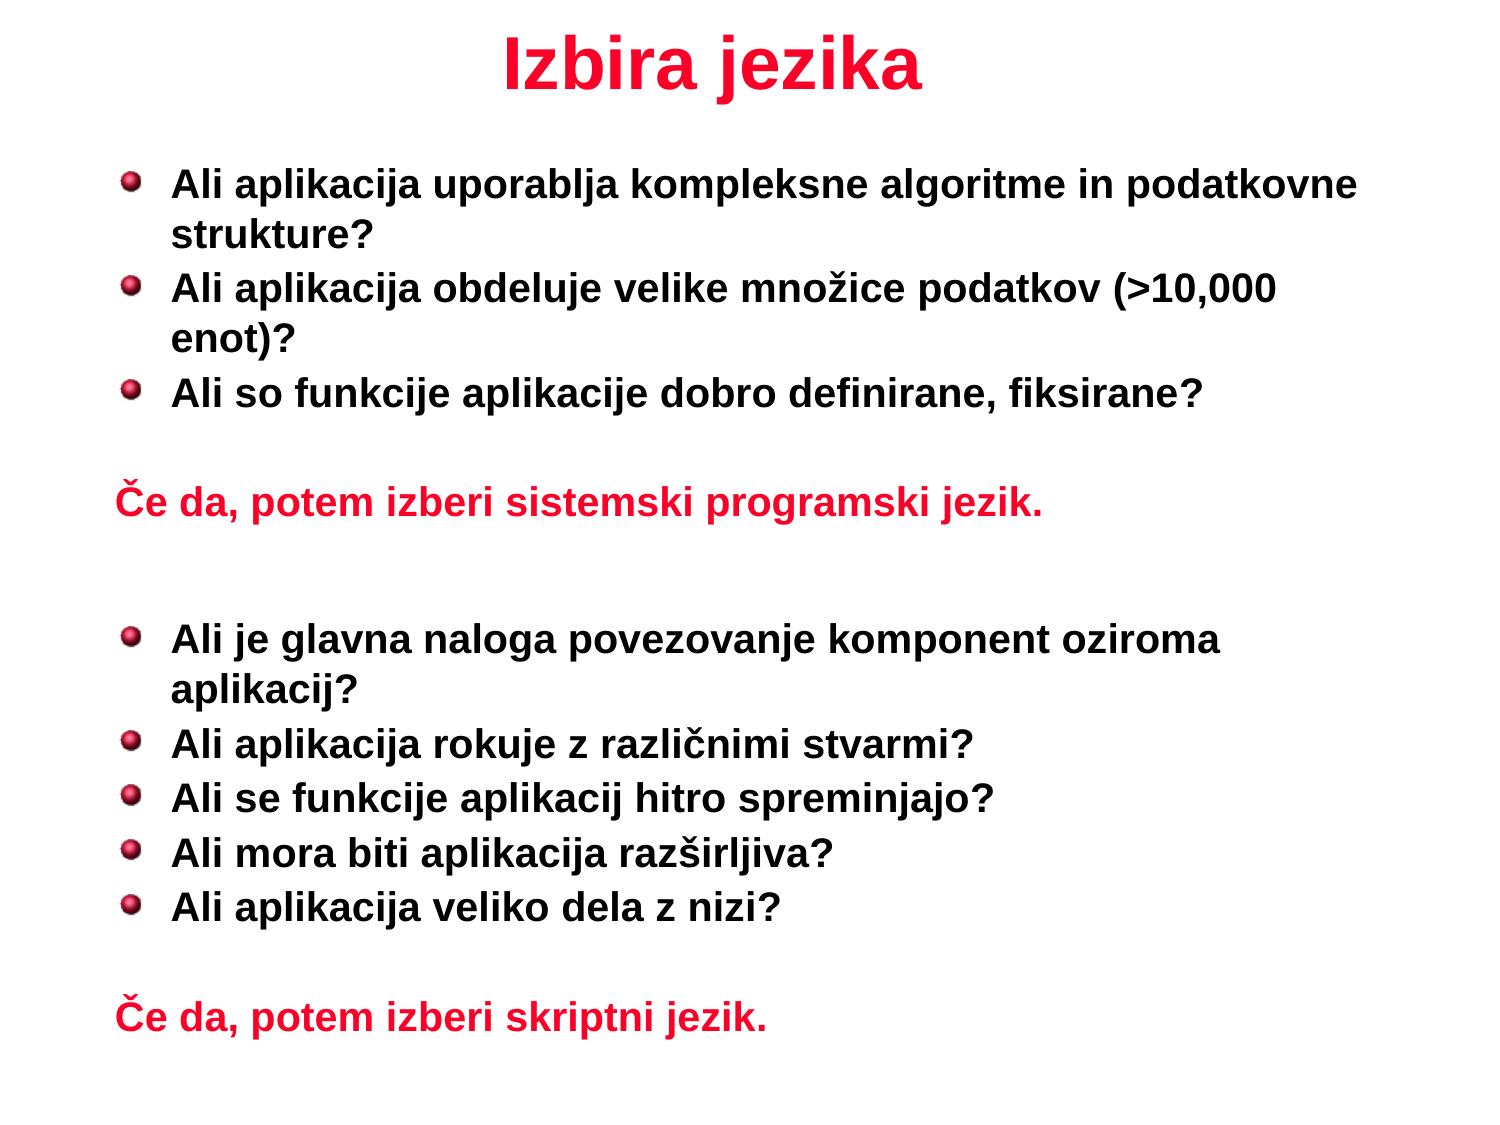

# Izbira jezika
Ali aplikacija uporablja kompleksne algoritme in podatkovne strukture?
Ali aplikacija obdeluje velike množice podatkov (>10,000 enot)?
Ali so funkcije aplikacije dobro definirane, fiksirane?
Če da, potem izberi sistemski programski jezik.
Ali je glavna naloga povezovanje komponent oziroma aplikacij?
Ali aplikacija rokuje z različnimi stvarmi?
Ali se funkcije aplikacij hitro spreminjajo?
Ali mora biti aplikacija razširljiva?
Ali aplikacija veliko dela z nizi?
Če da, potem izberi skriptni jezik.